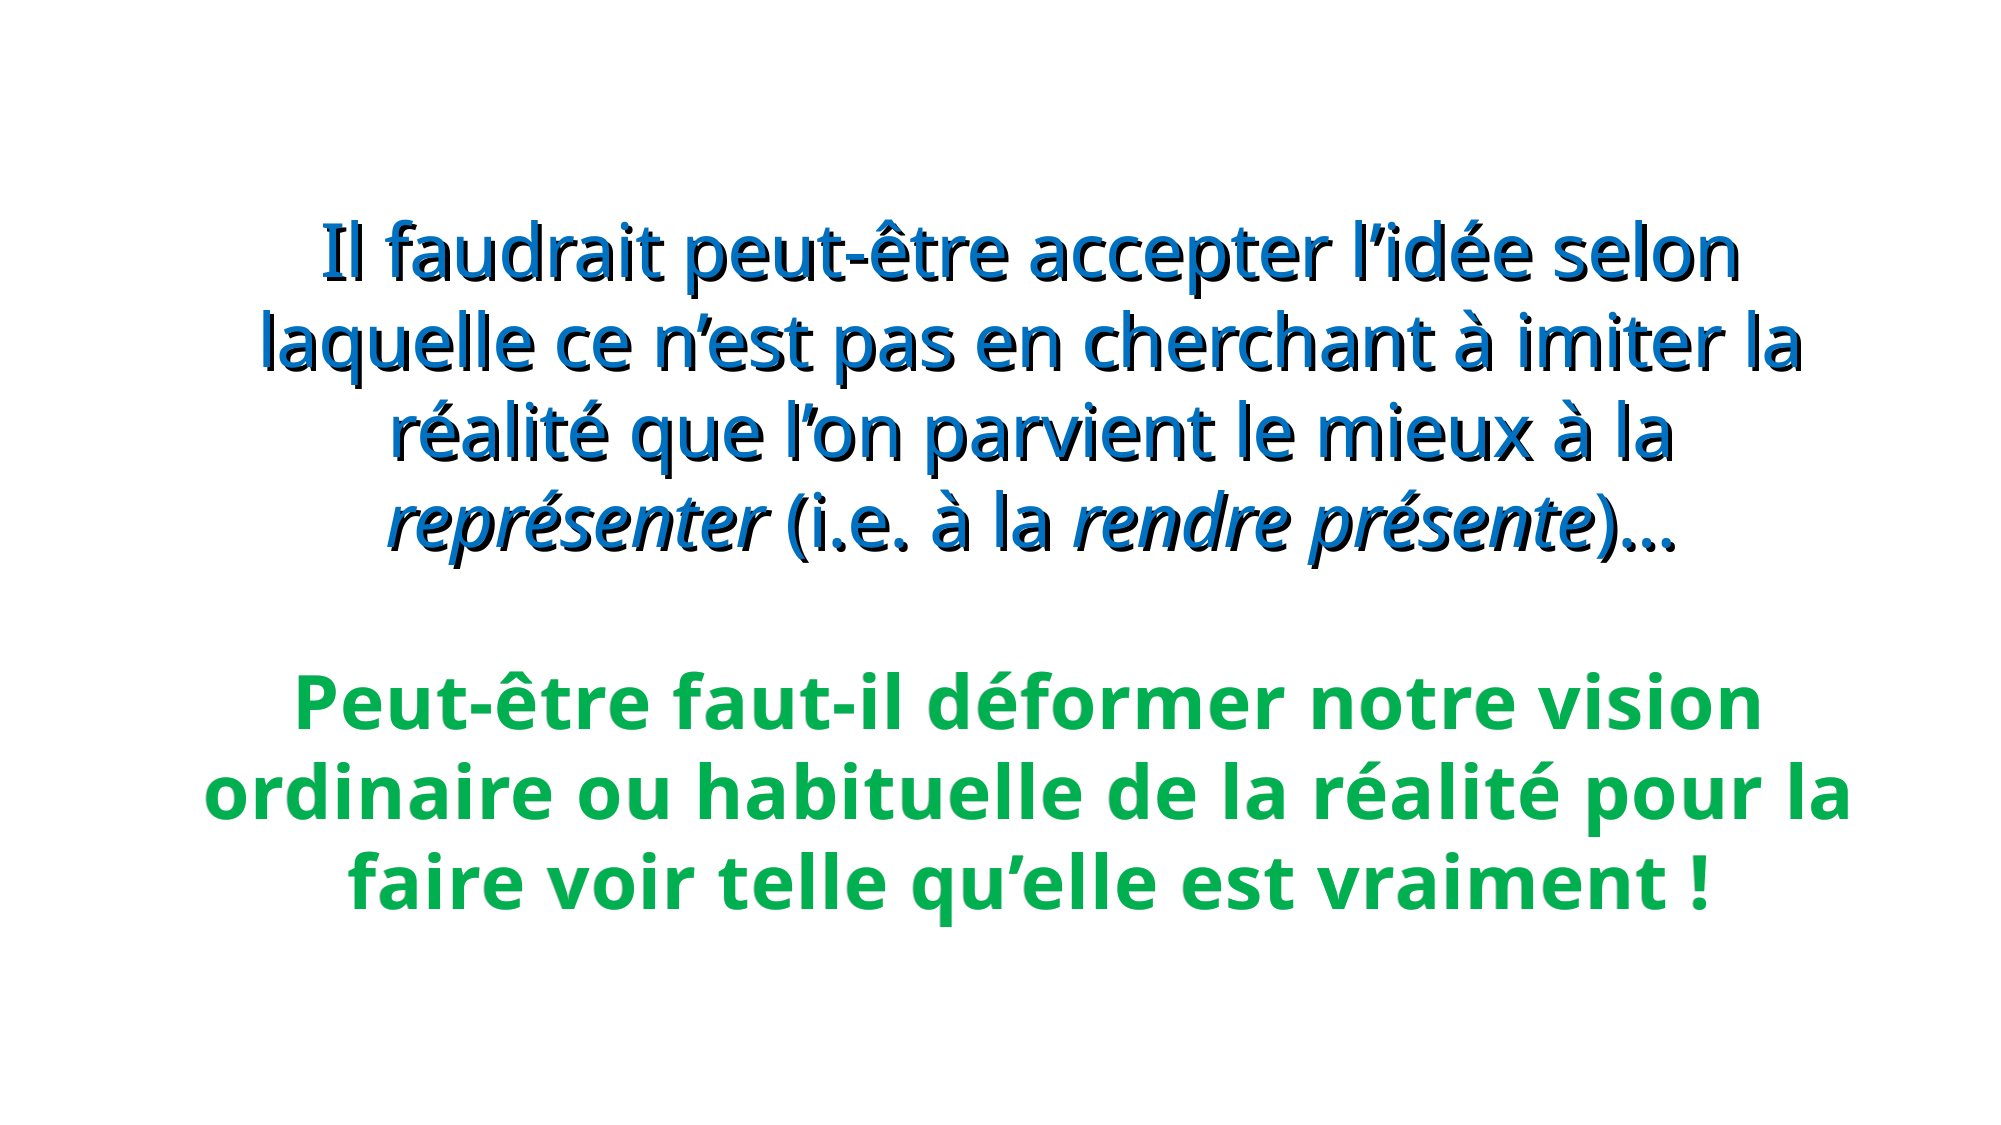

Il faudrait peut-être accepter l’idée selon laquelle ce n’est pas en cherchant à imiter la réalité que l’on parvient le mieux à la représenter (i.e. à la rendre présente)…
Peut-être faut-il déformer notre vision ordinaire ou habituelle de la réalité pour la faire voir telle qu’elle est vraiment !